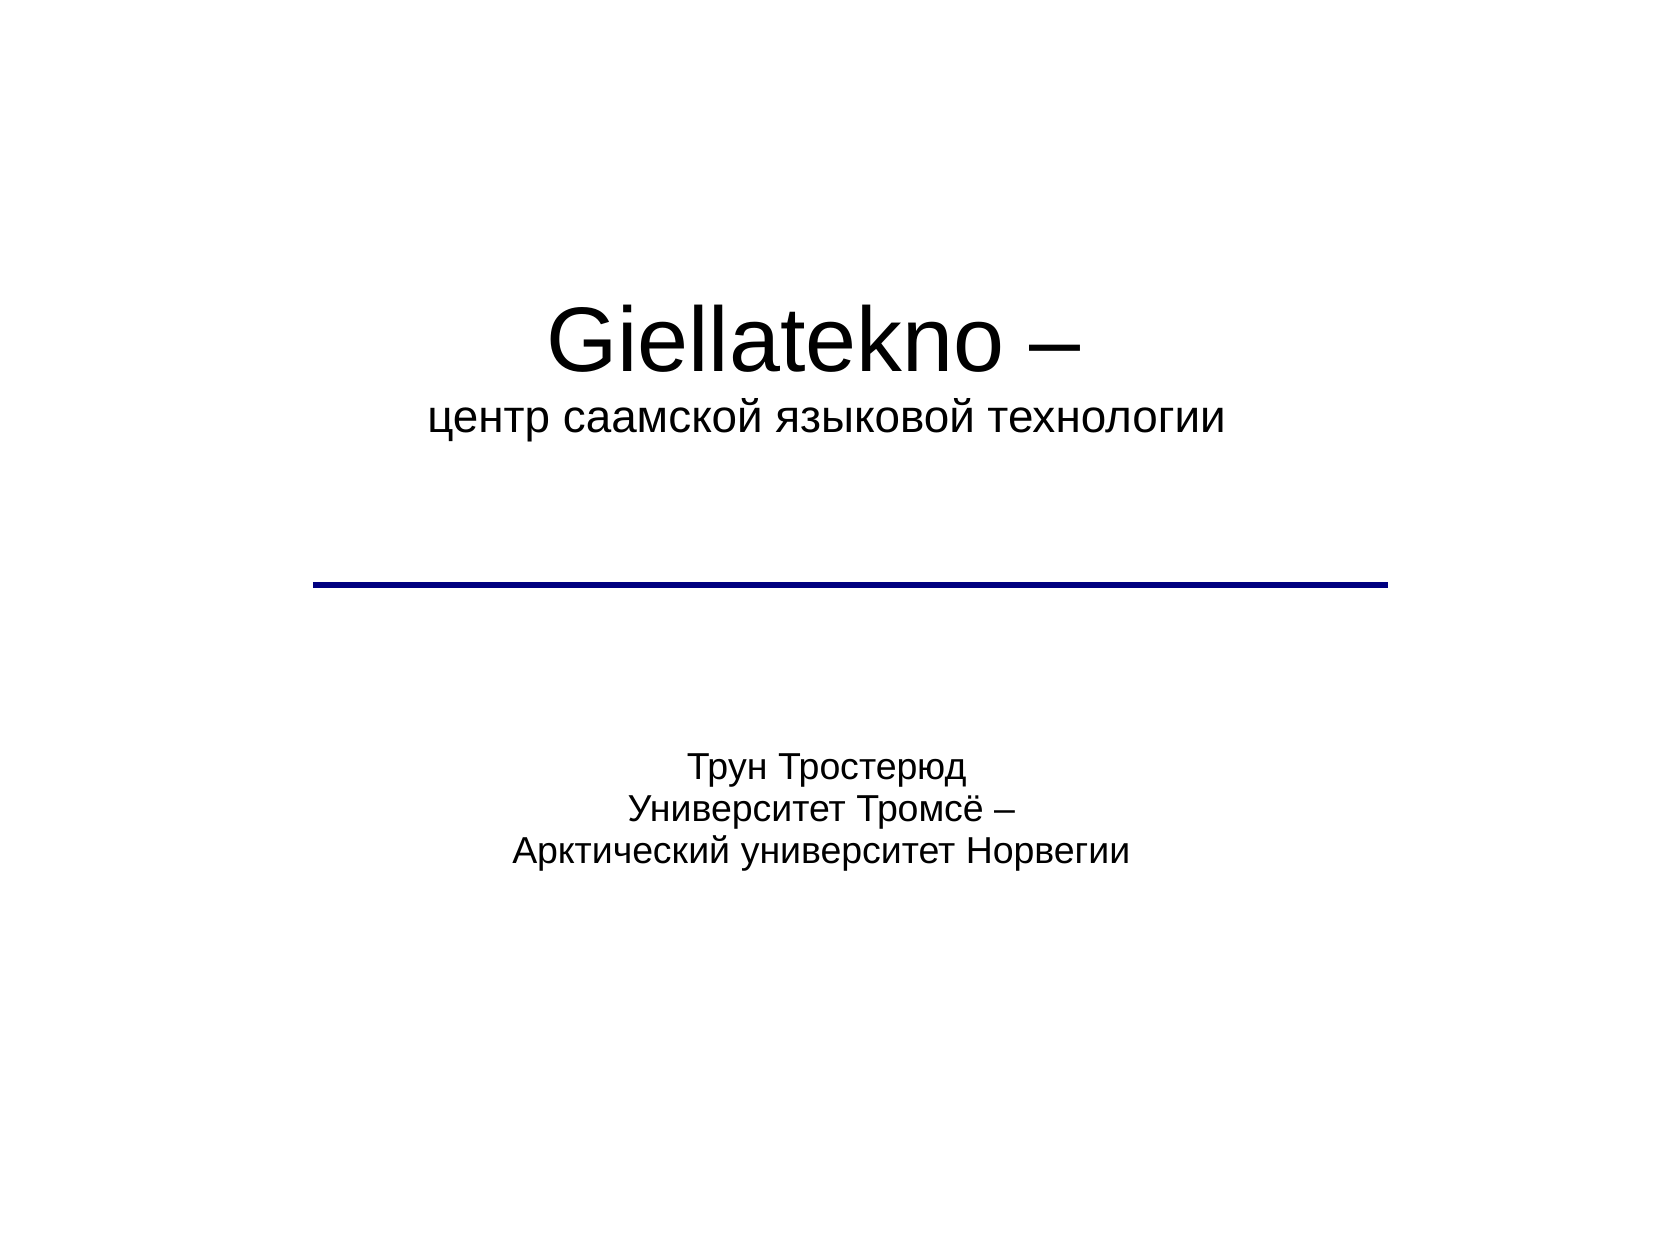

# Giellatekno – центр саамской языковой технологии
Трун Тростерюд
Университет Тромсё –
Арктический университет Норвегии